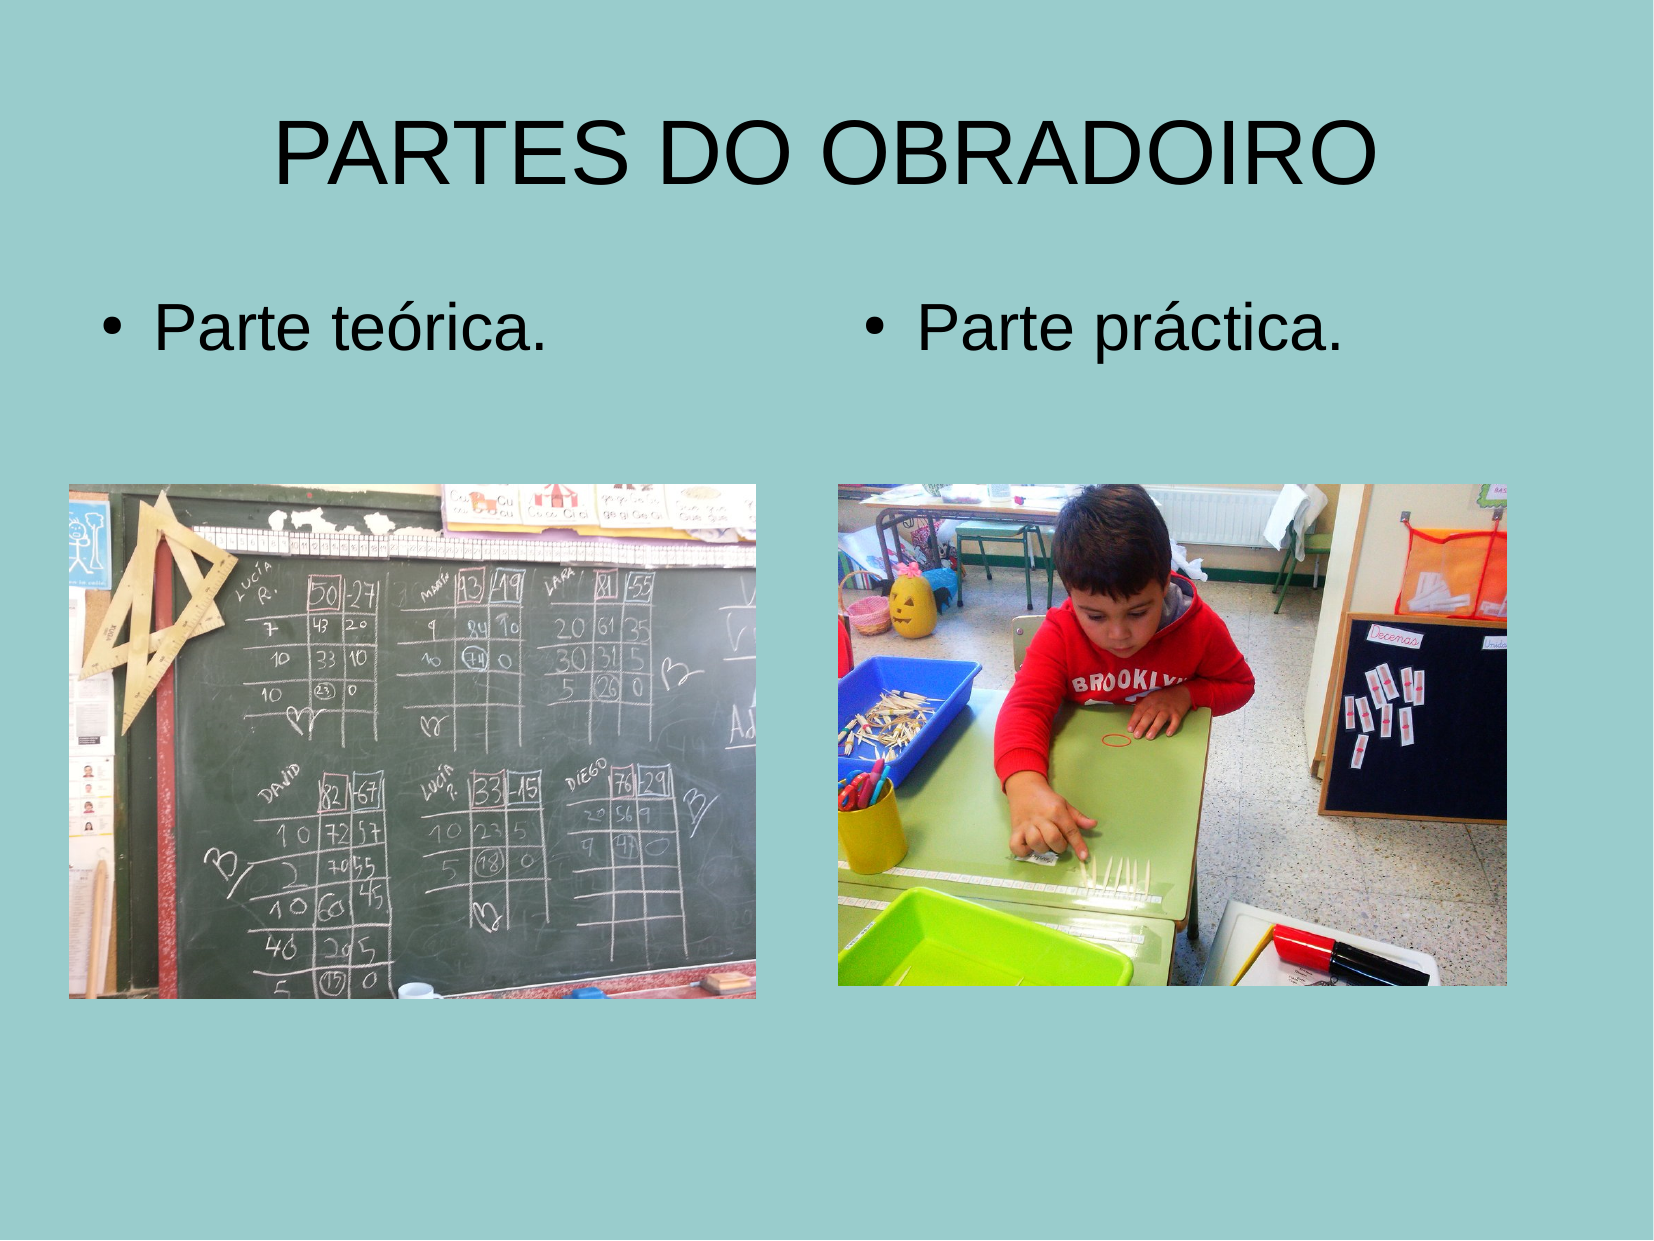

# PARTES DO OBRADOIRO
Parte teórica.
Parte práctica.